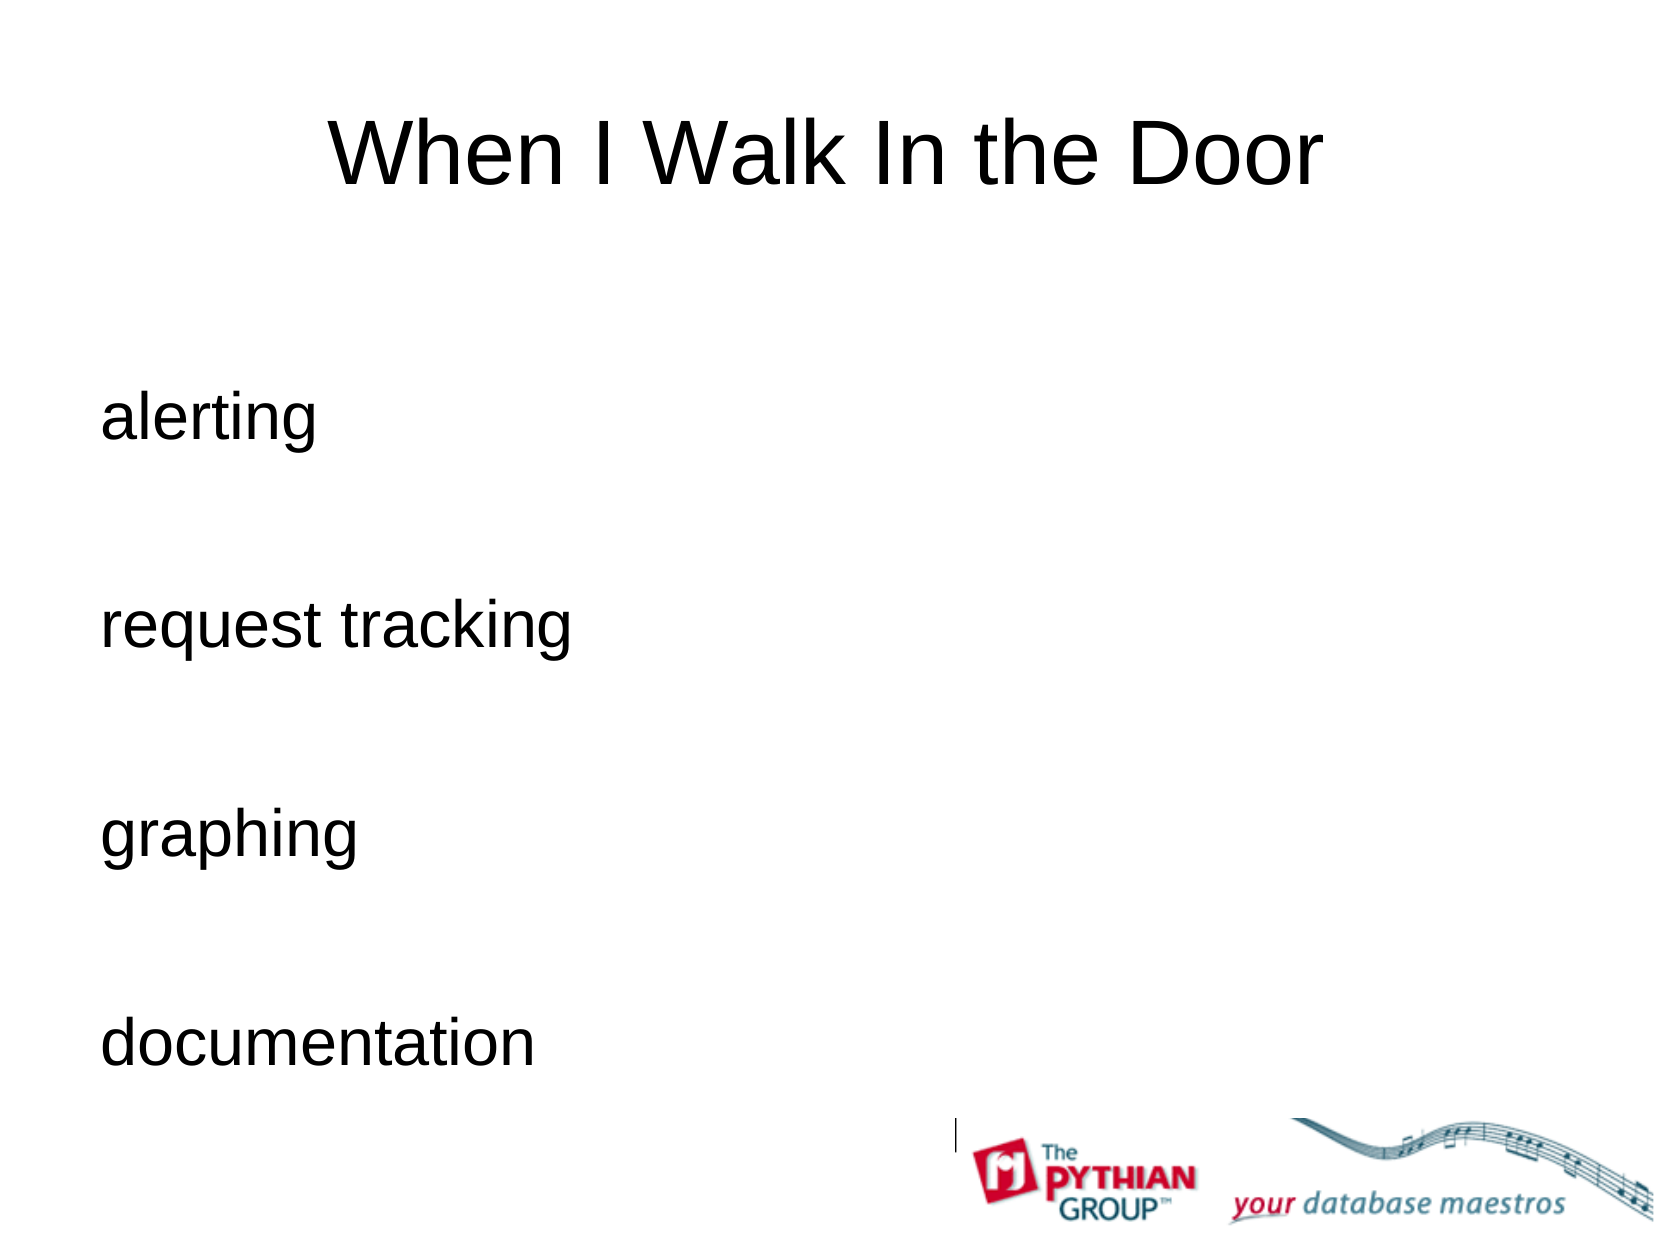

# When I Walk In the Door
alerting
request tracking
graphing
documentation